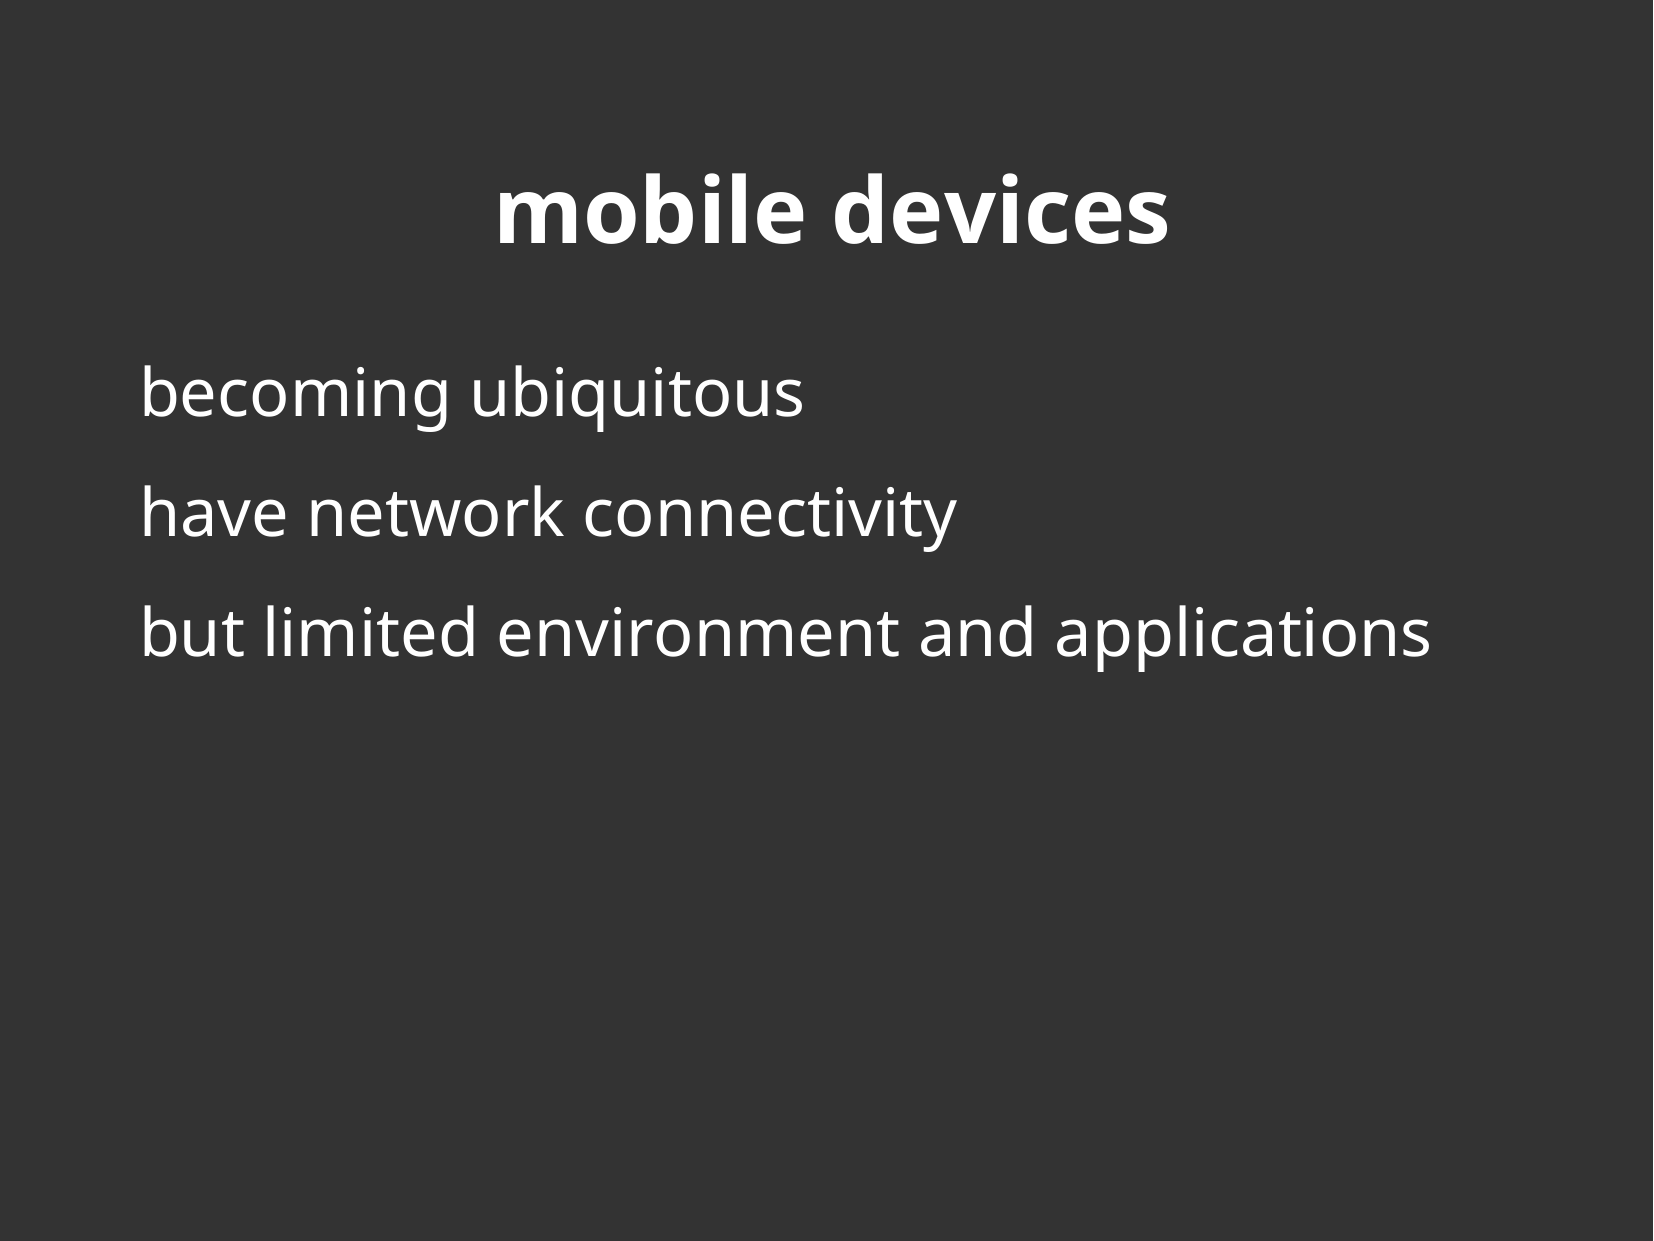

# mobile devices
becoming ubiquitous
have network connectivity
but limited environment and applications